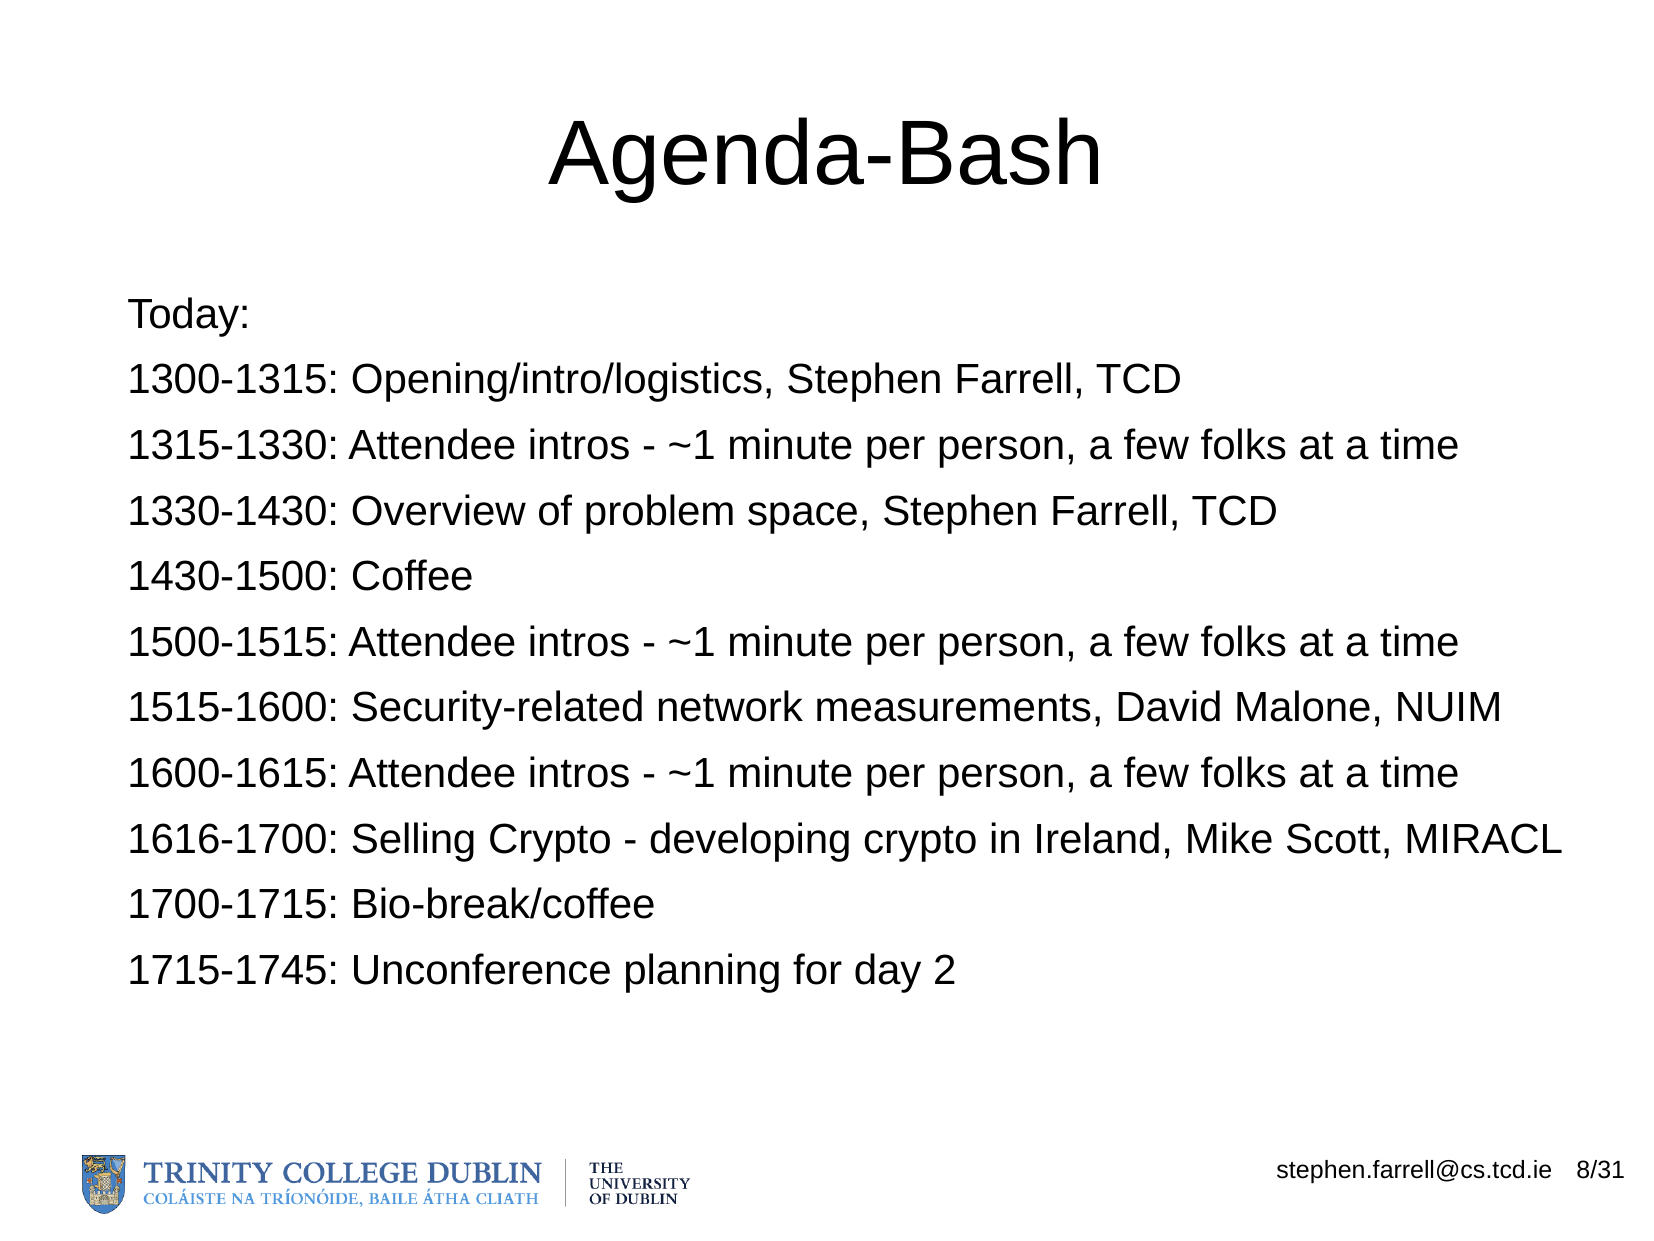

# Agenda-Bash
Today:
1300-1315: Opening/intro/logistics, Stephen Farrell, TCD
1315-1330: Attendee intros - ~1 minute per person, a few folks at a time
1330-1430: Overview of problem space, Stephen Farrell, TCD
1430-1500: Coffee
1500-1515: Attendee intros - ~1 minute per person, a few folks at a time
1515-1600: Security-related network measurements, David Malone, NUIM
1600-1615: Attendee intros - ~1 minute per person, a few folks at a time
1616-1700: Selling Crypto - developing crypto in Ireland, Mike Scott, MIRACL
1700-1715: Bio-break/coffee
1715-1745: Unconference planning for day 2